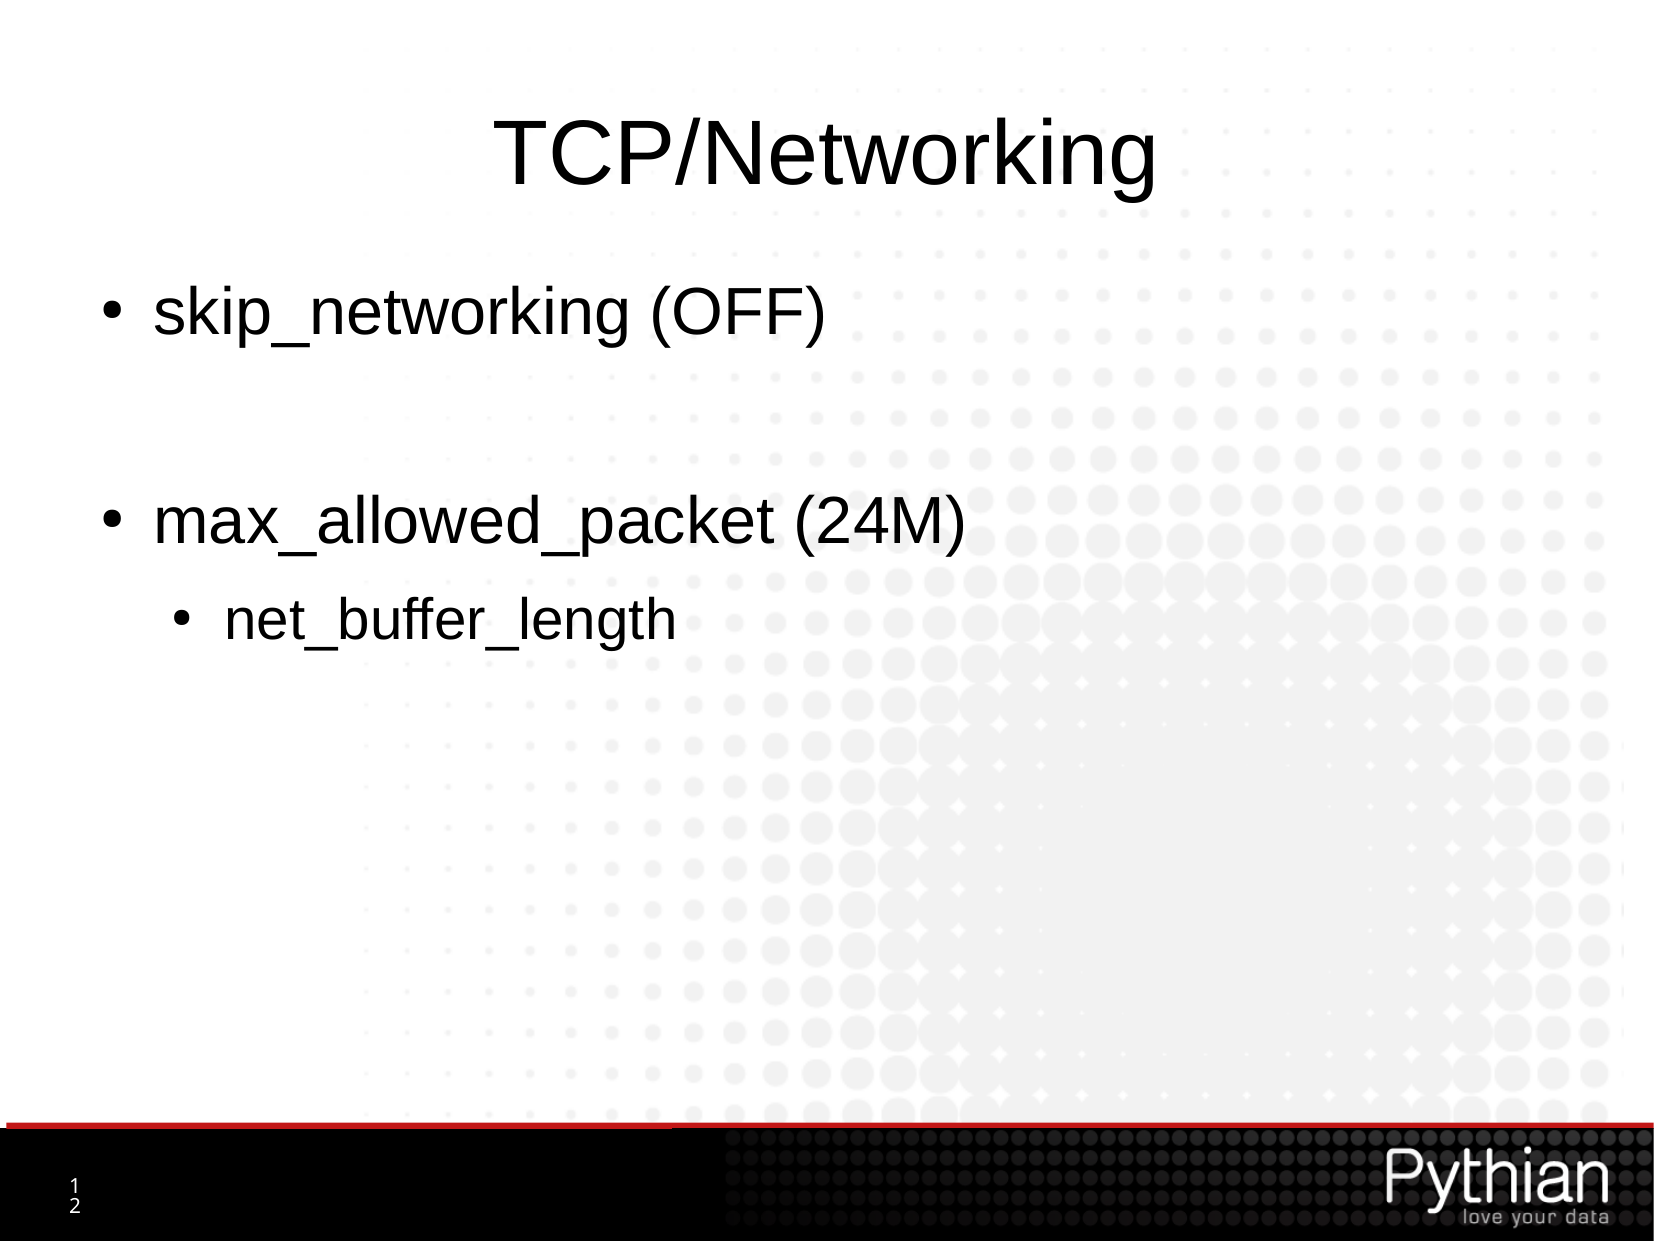

# TCP/Networking
skip_networking (OFF)
max_allowed_packet (24M)
net_buffer_length